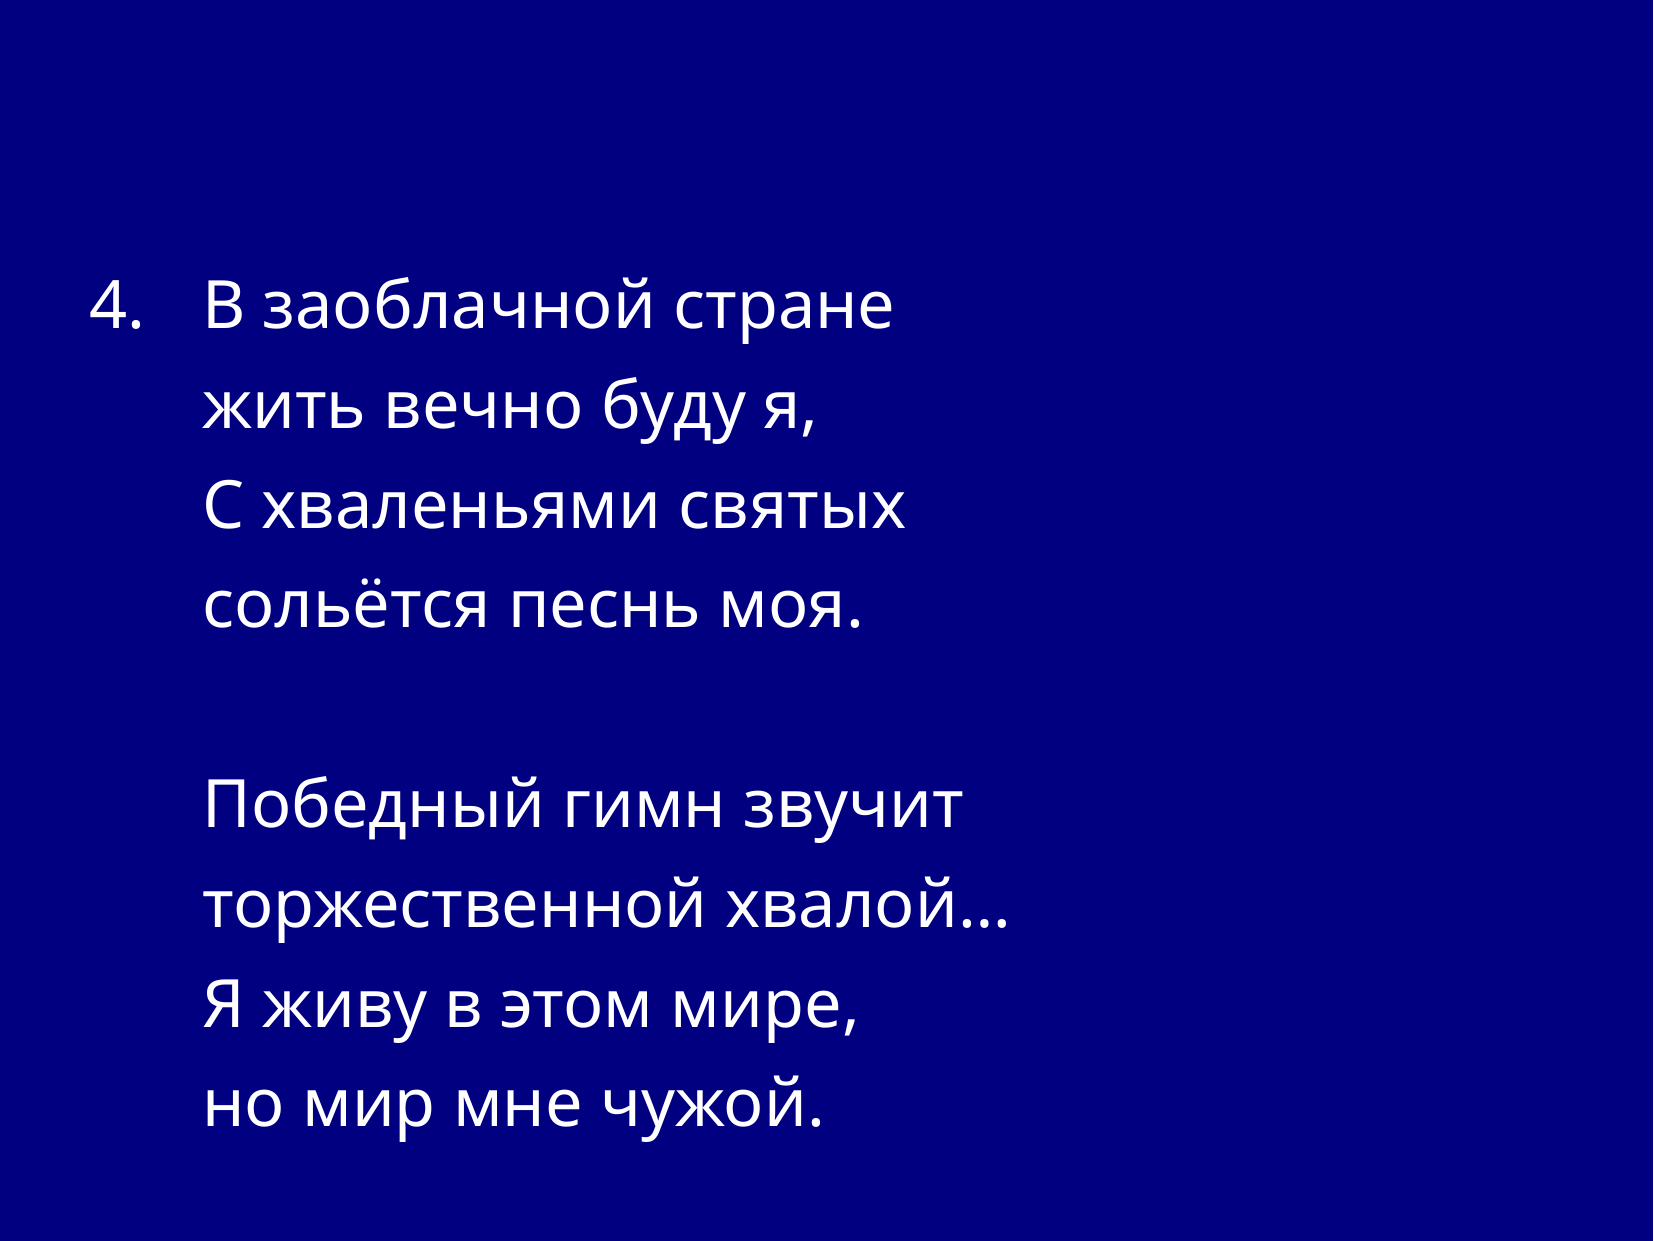

4.	В заоблачной стране
	жить вечно буду я,
	С хваленьями святых
	сольётся песнь моя.
	Победный гимн звучит
	торжественной хвалой…
	Я живу в этом мире,
	но мир мне чужой.